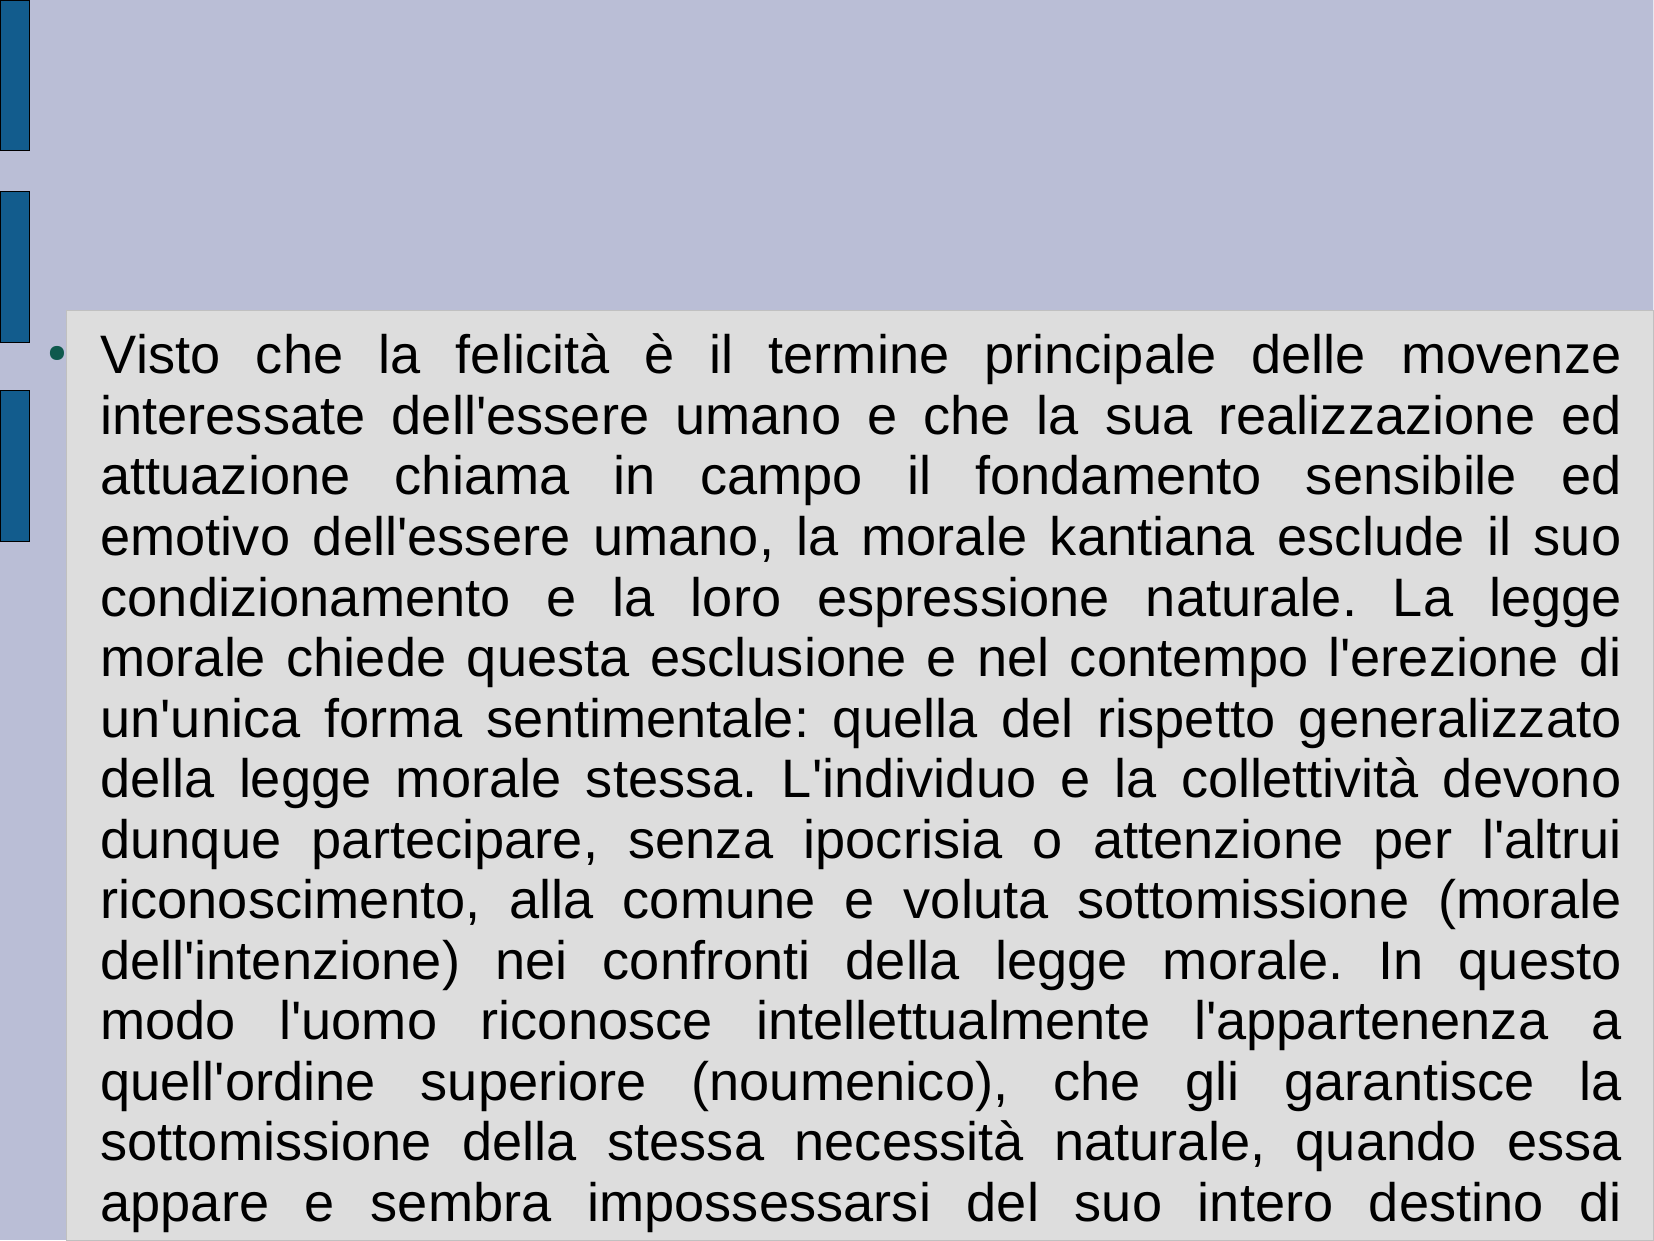

#
Visto che la felicità è il termine principale delle movenze interessate dell'essere umano e che la sua realizzazione ed attuazione chiama in campo il fondamento sensibile ed emotivo dell'essere umano, la morale kantiana esclude il suo condizionamento e la loro espressione naturale. La legge morale chiede questa esclusione e nel contempo l'erezione di un'unica forma sentimentale: quella del rispetto generalizzato della legge morale stessa. L'individuo e la collettività devono dunque partecipare, senza ipocrisia o attenzione per l'altrui riconoscimento, alla comune e voluta sottomissione (morale dell'intenzione) nei confronti della legge morale. In questo modo l'uomo riconosce intellettualmente l'appartenenza a quell'ordine superiore (noumenico), che gli garantisce la sottomissione della stessa necessità naturale, quando essa appare e sembra impossessarsi del suo intero destino di essere sensibile.